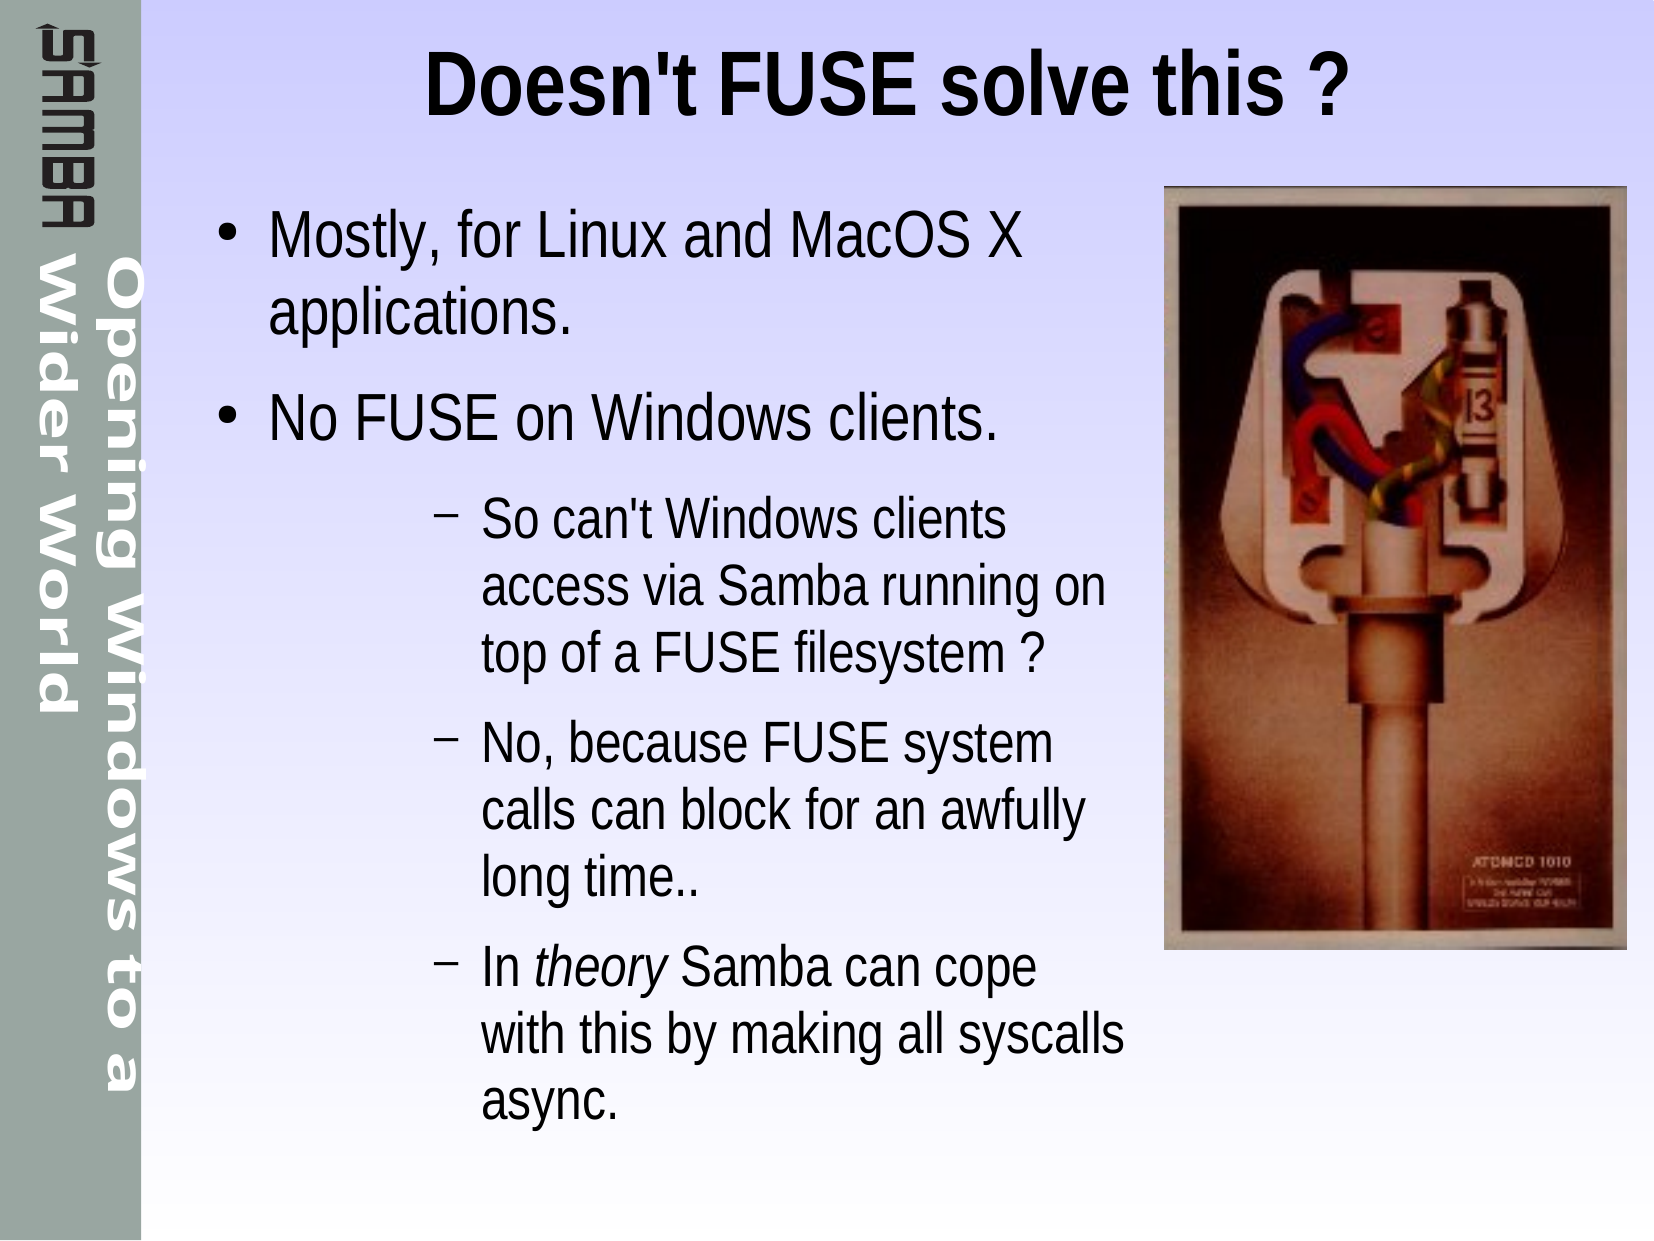

# Doesn't FUSE solve this ?
Mostly, for Linux and MacOS X applications.
No FUSE on Windows clients.
So can't Windows clients access via Samba running on top of a FUSE filesystem ?
No, because FUSE system calls can block for an awfully long time..
In theory Samba can cope with this by making all syscalls async.